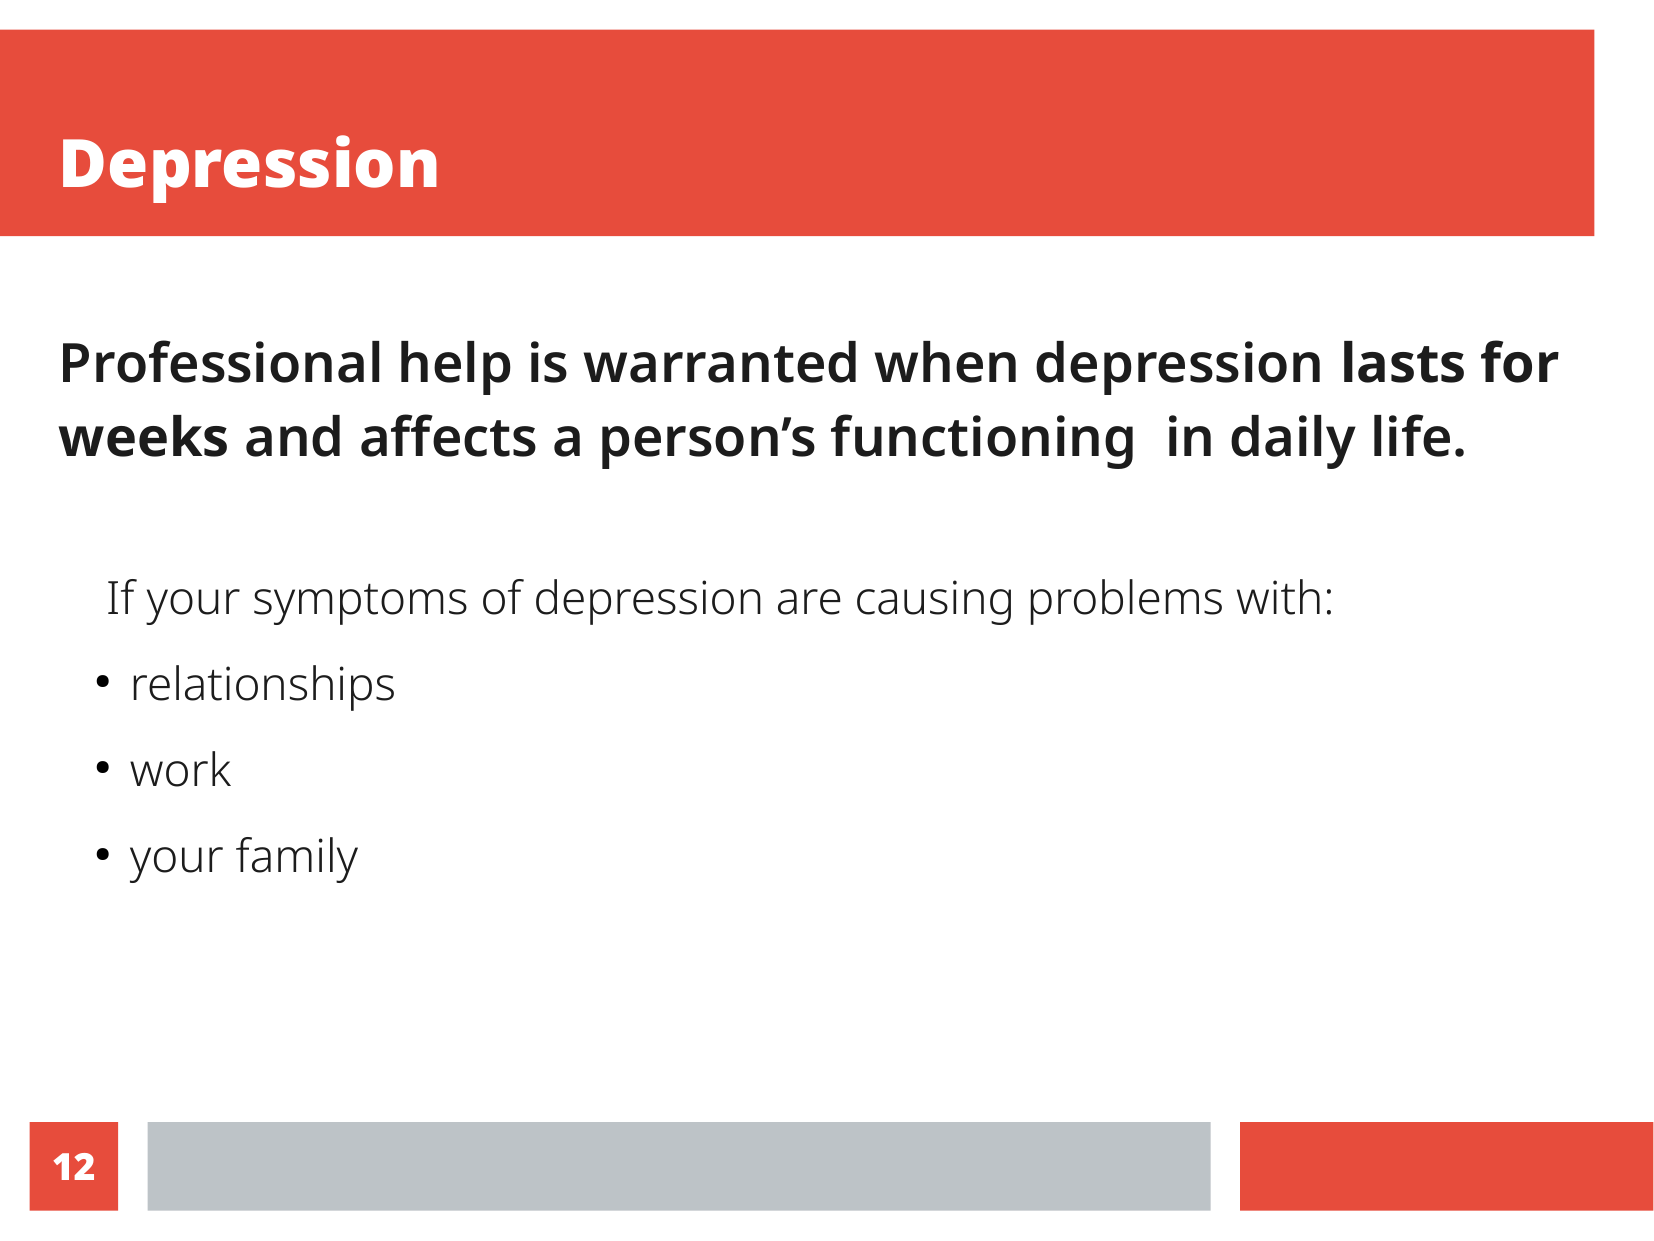

# Depression
Professional help is warranted when depression lasts for weeks and affects a person’s functioning in daily life.
If your symptoms of depression are causing problems with:
relationships
work
your family
12